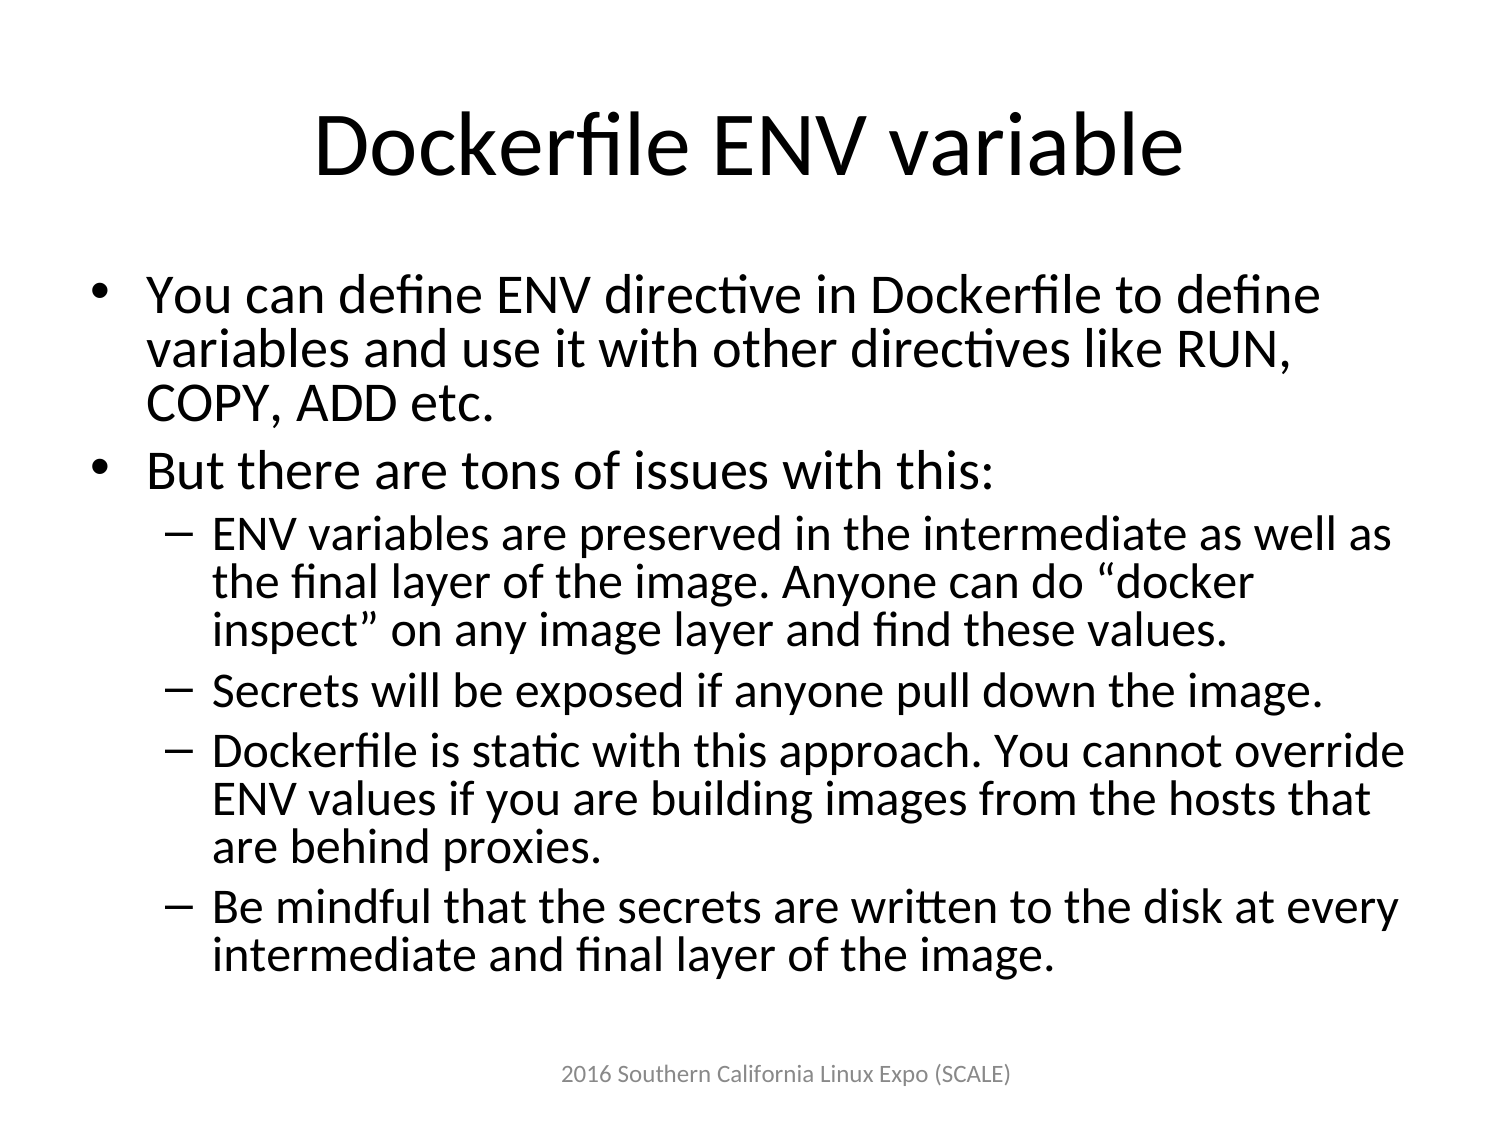

# Dockerfile ENV variable
You can define ENV directive in Dockerfile to define variables and use it with other directives like RUN, COPY, ADD etc.
But there are tons of issues with this:
ENV variables are preserved in the intermediate as well as the final layer of the image. Anyone can do “docker inspect” on any image layer and find these values.
Secrets will be exposed if anyone pull down the image.
Dockerfile is static with this approach. You cannot override ENV values if you are building images from the hosts that are behind proxies.
Be mindful that the secrets are written to the disk at every intermediate and final layer of the image.
2016 Southern California Linux Expo (SCALE)